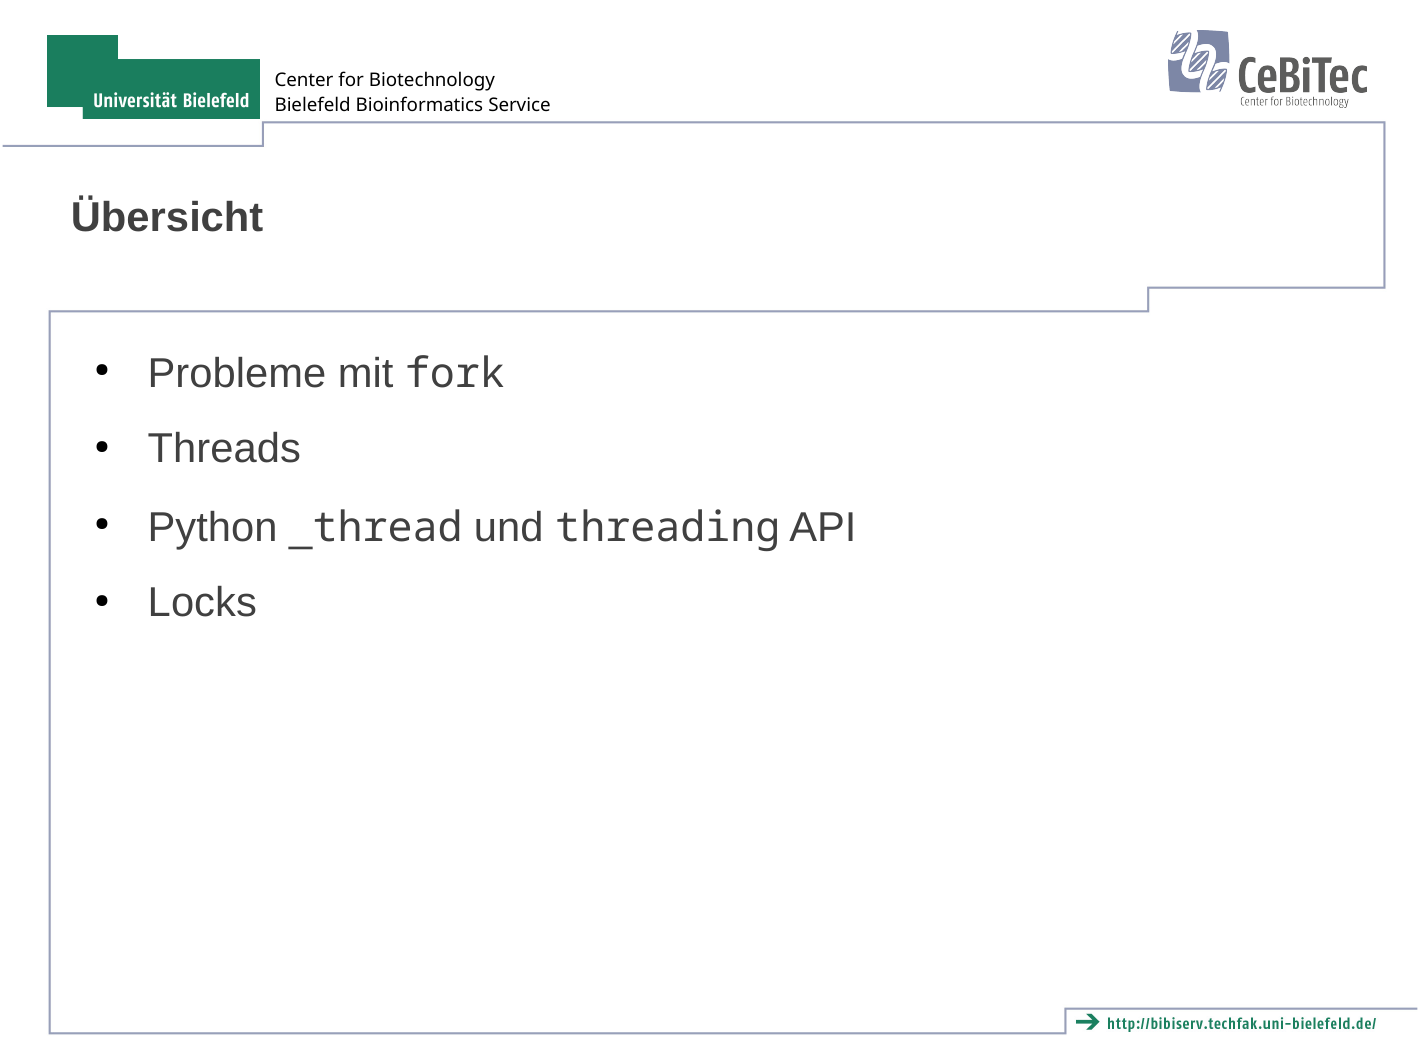

# Übersicht
Probleme mit fork
Threads
Python _thread und threading API
Locks